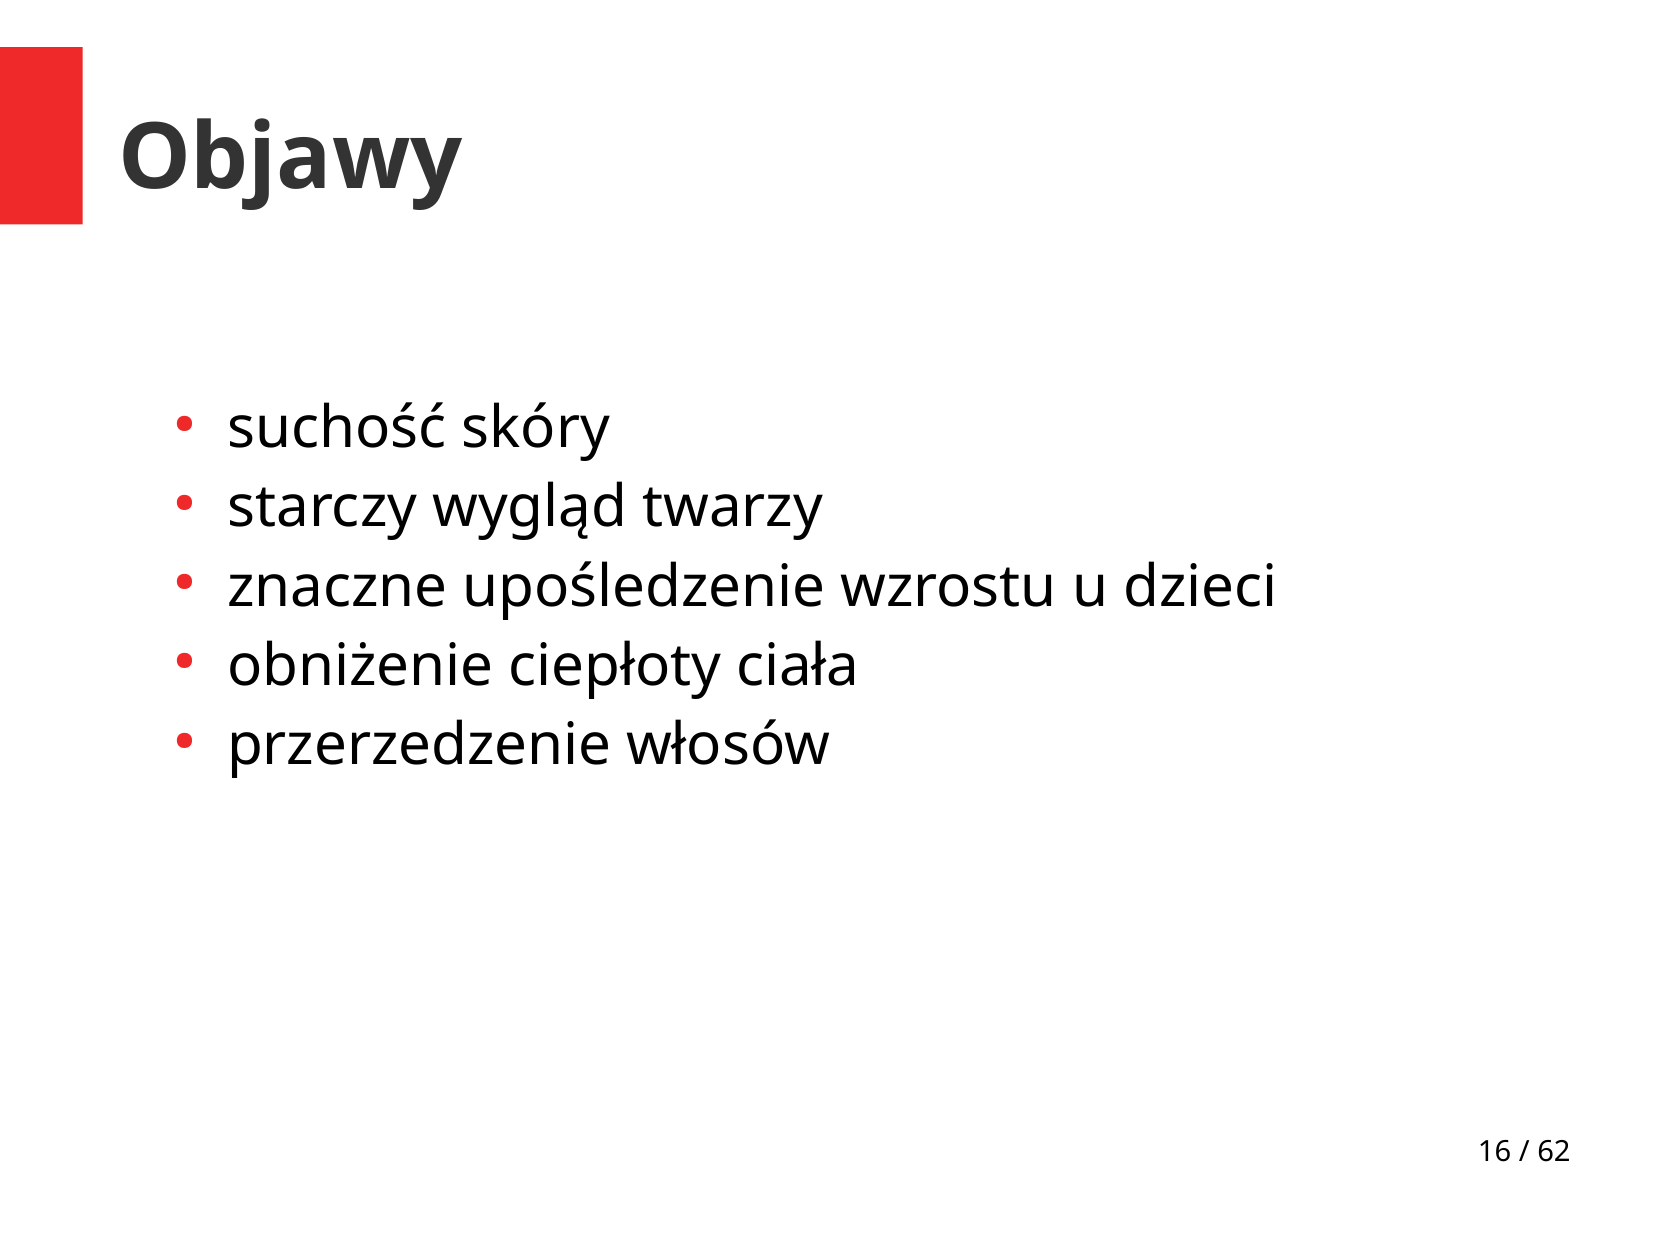

# Objawy
suchość skóry
starczy wygląd twarzy
znaczne upośledzenie wzrostu u dzieci
obniżenie ciepłoty ciała
przerzedzenie włosów
16